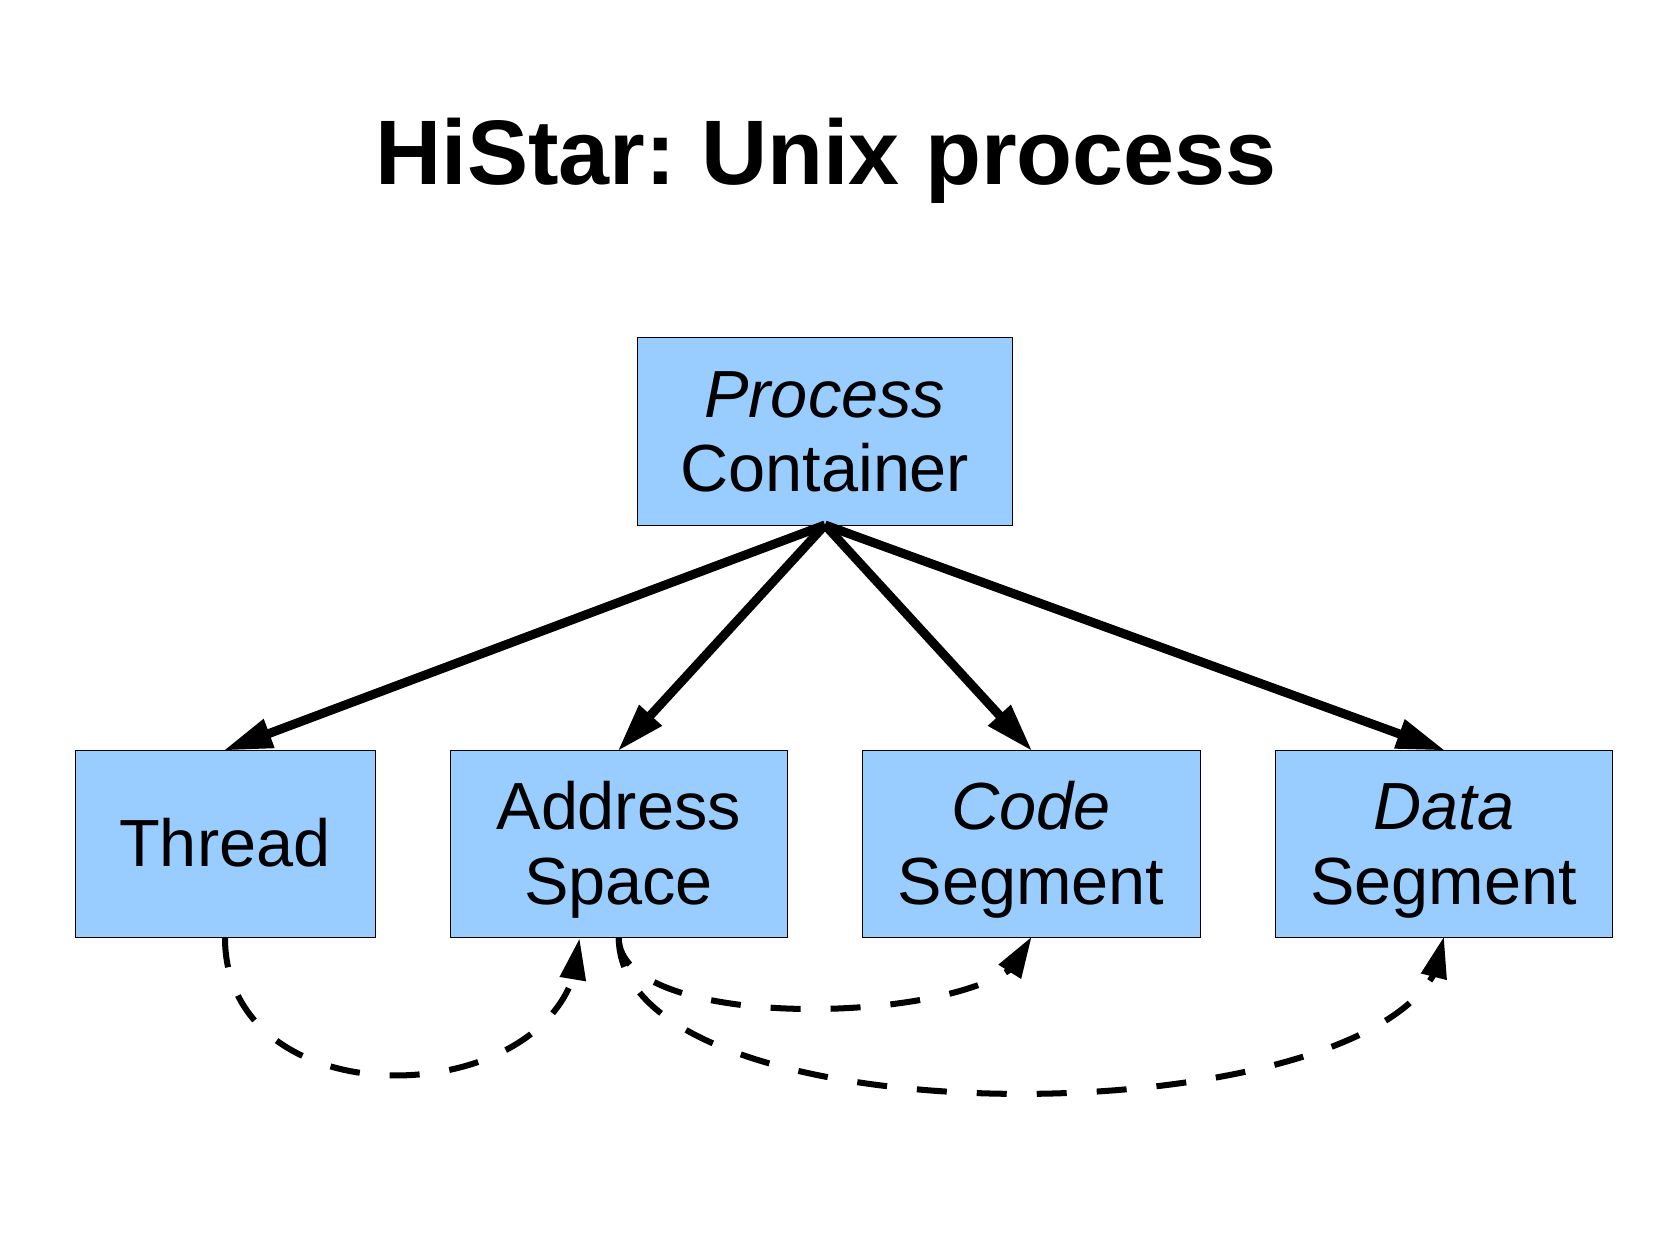

# HiStar: Unix process
Process
Container
Thread
Address
Space
Code
Segment
Data
Segment